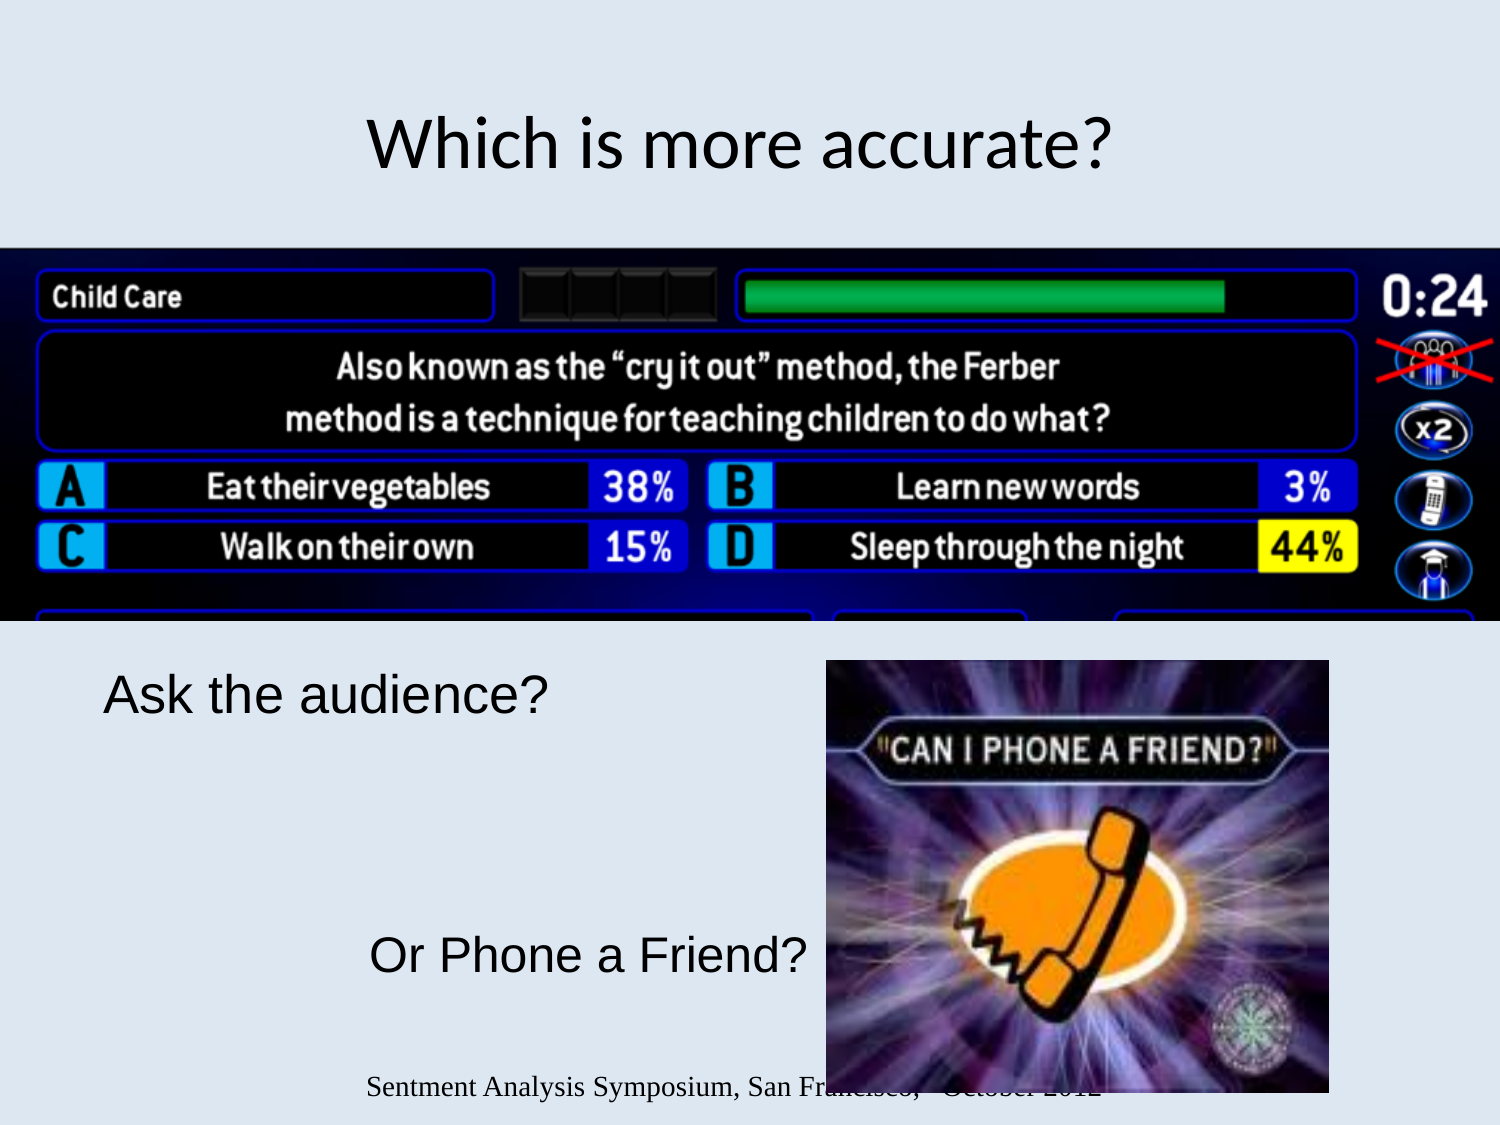

# Which is more accurate?
Ask the audience?
Or Phone a Friend?